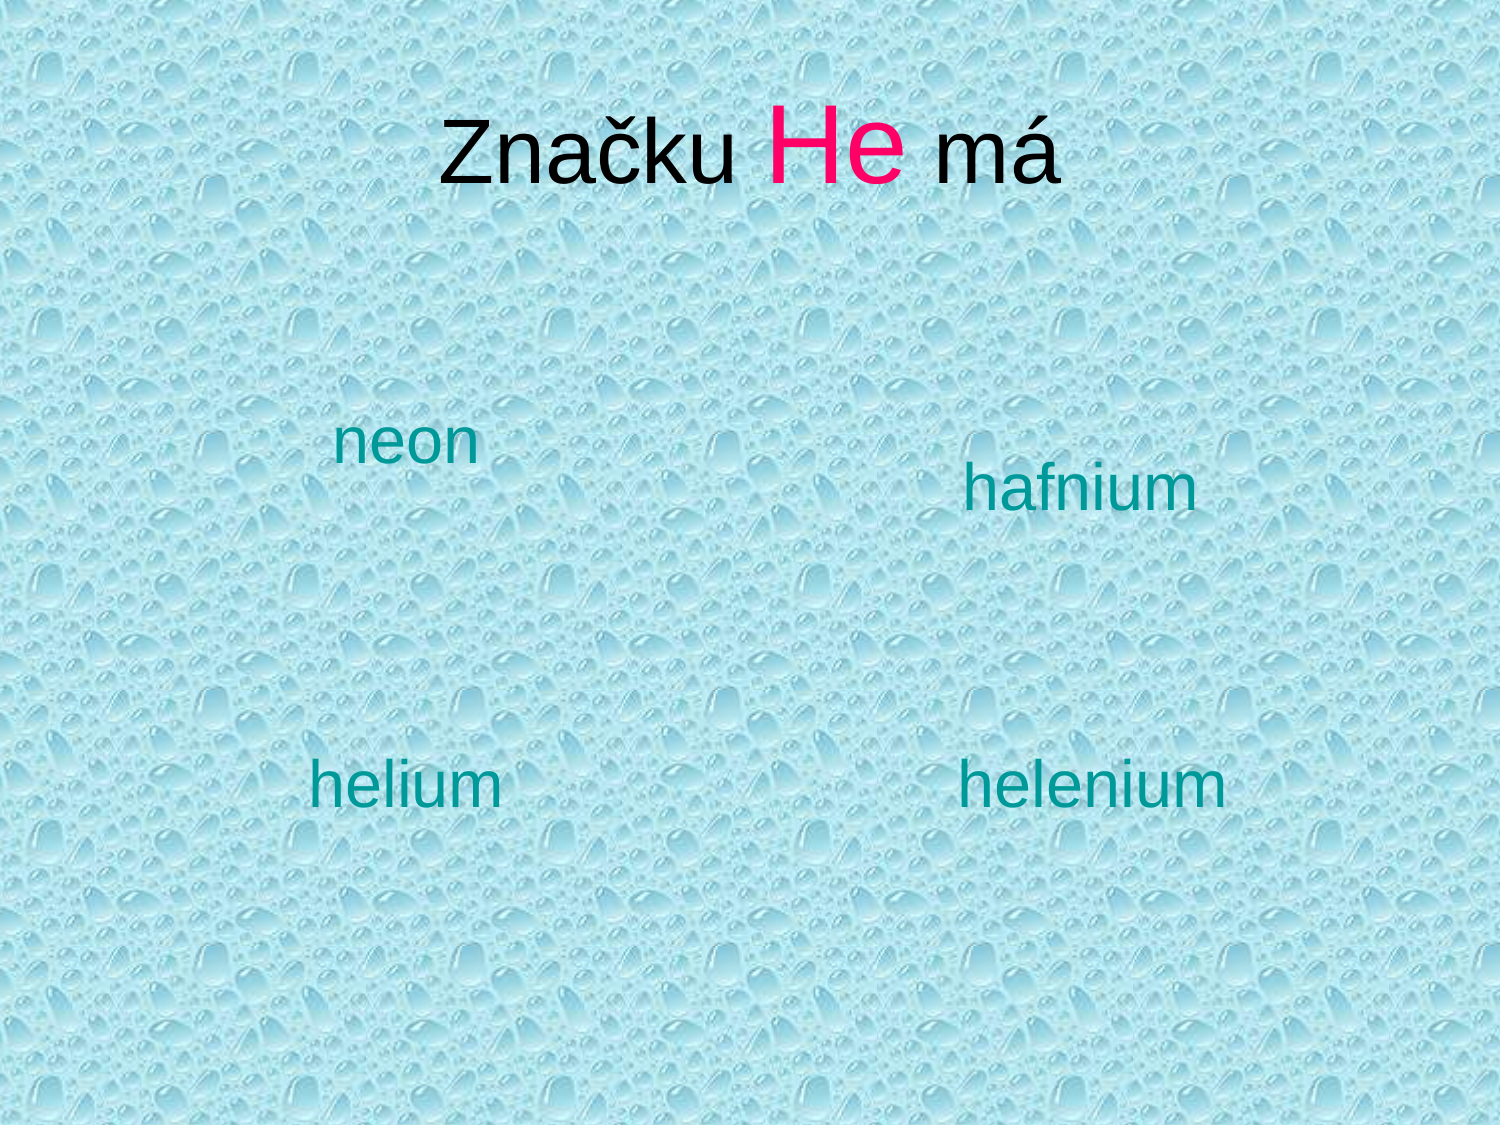

# Značku He má
| neon |
| --- |
| hafnium |
| --- |
| helium |
| --- |
| helenium |
| --- |